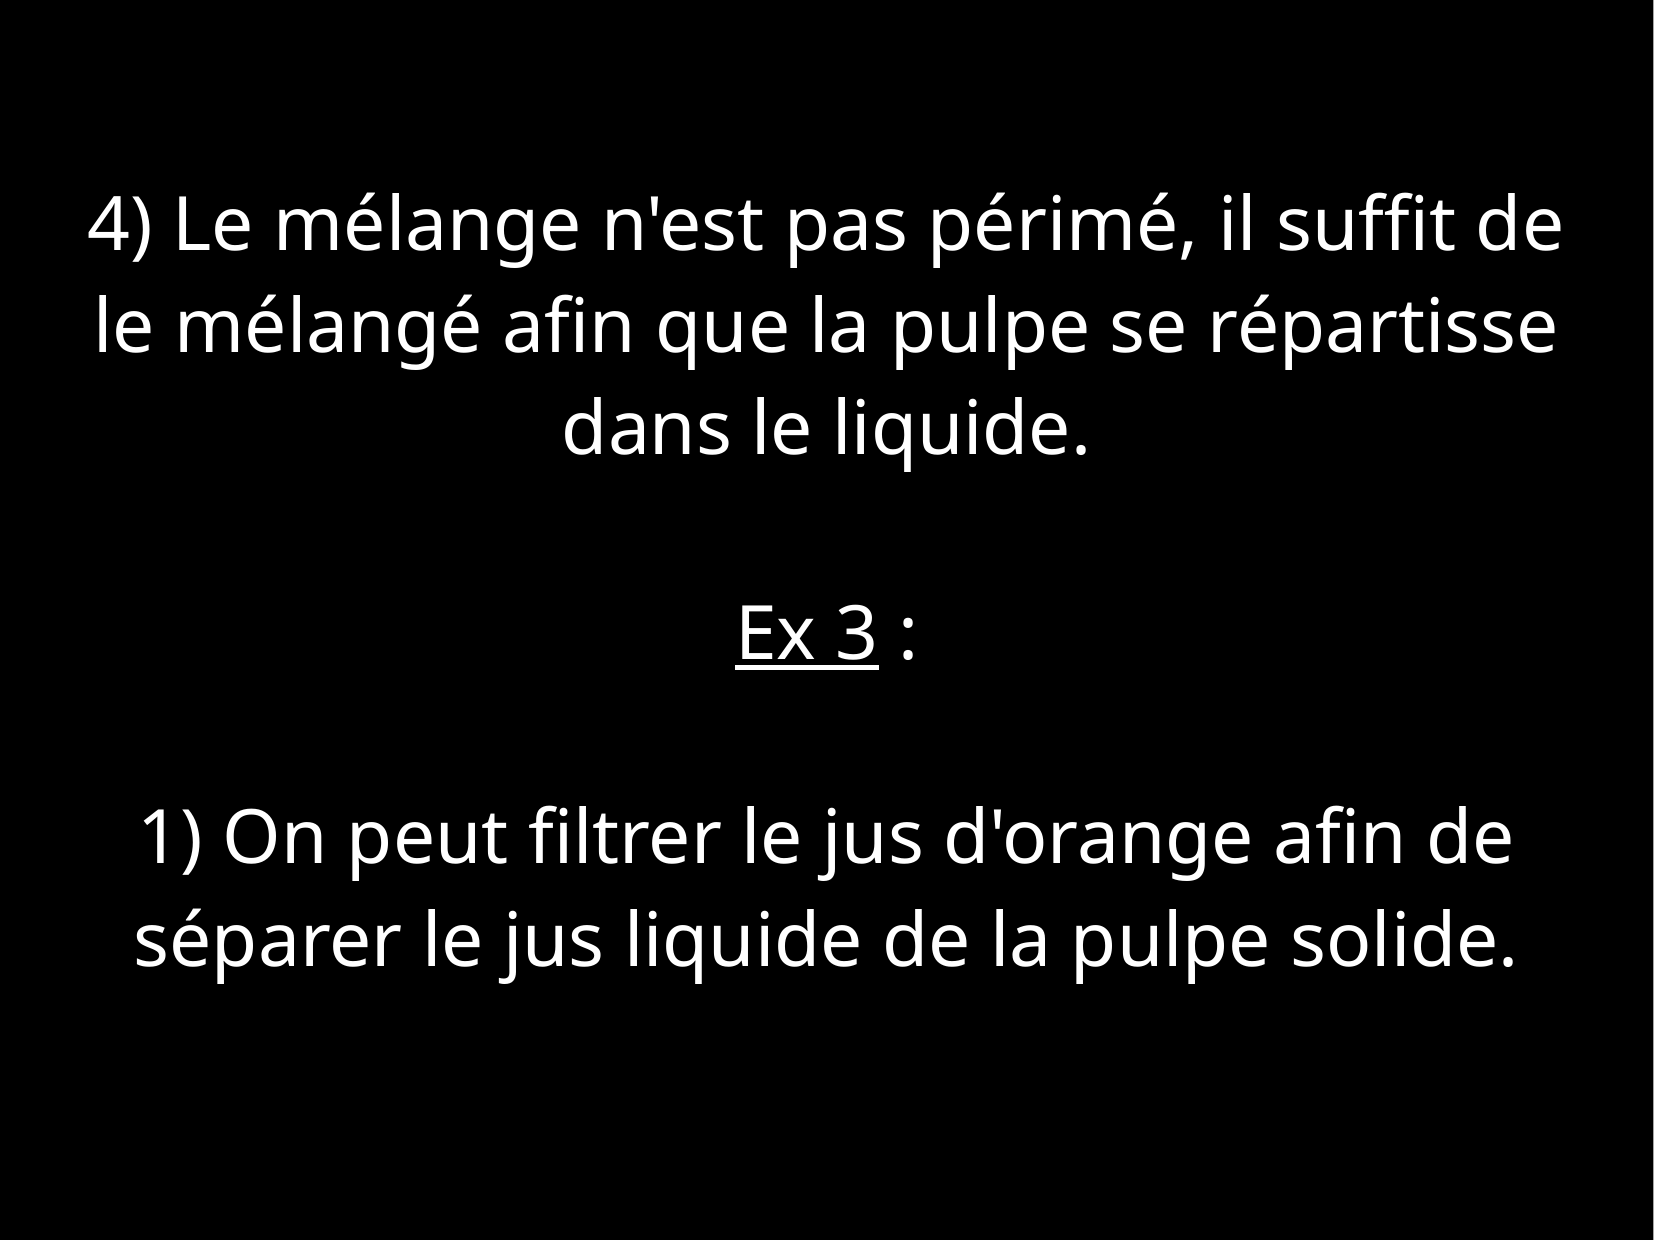

# 4) Le mélange n'est pas périmé, il suffit de le mélangé afin que la pulpe se répartisse dans le liquide.
Ex 3 :
1) On peut filtrer le jus d'orange afin de séparer le jus liquide de la pulpe solide.